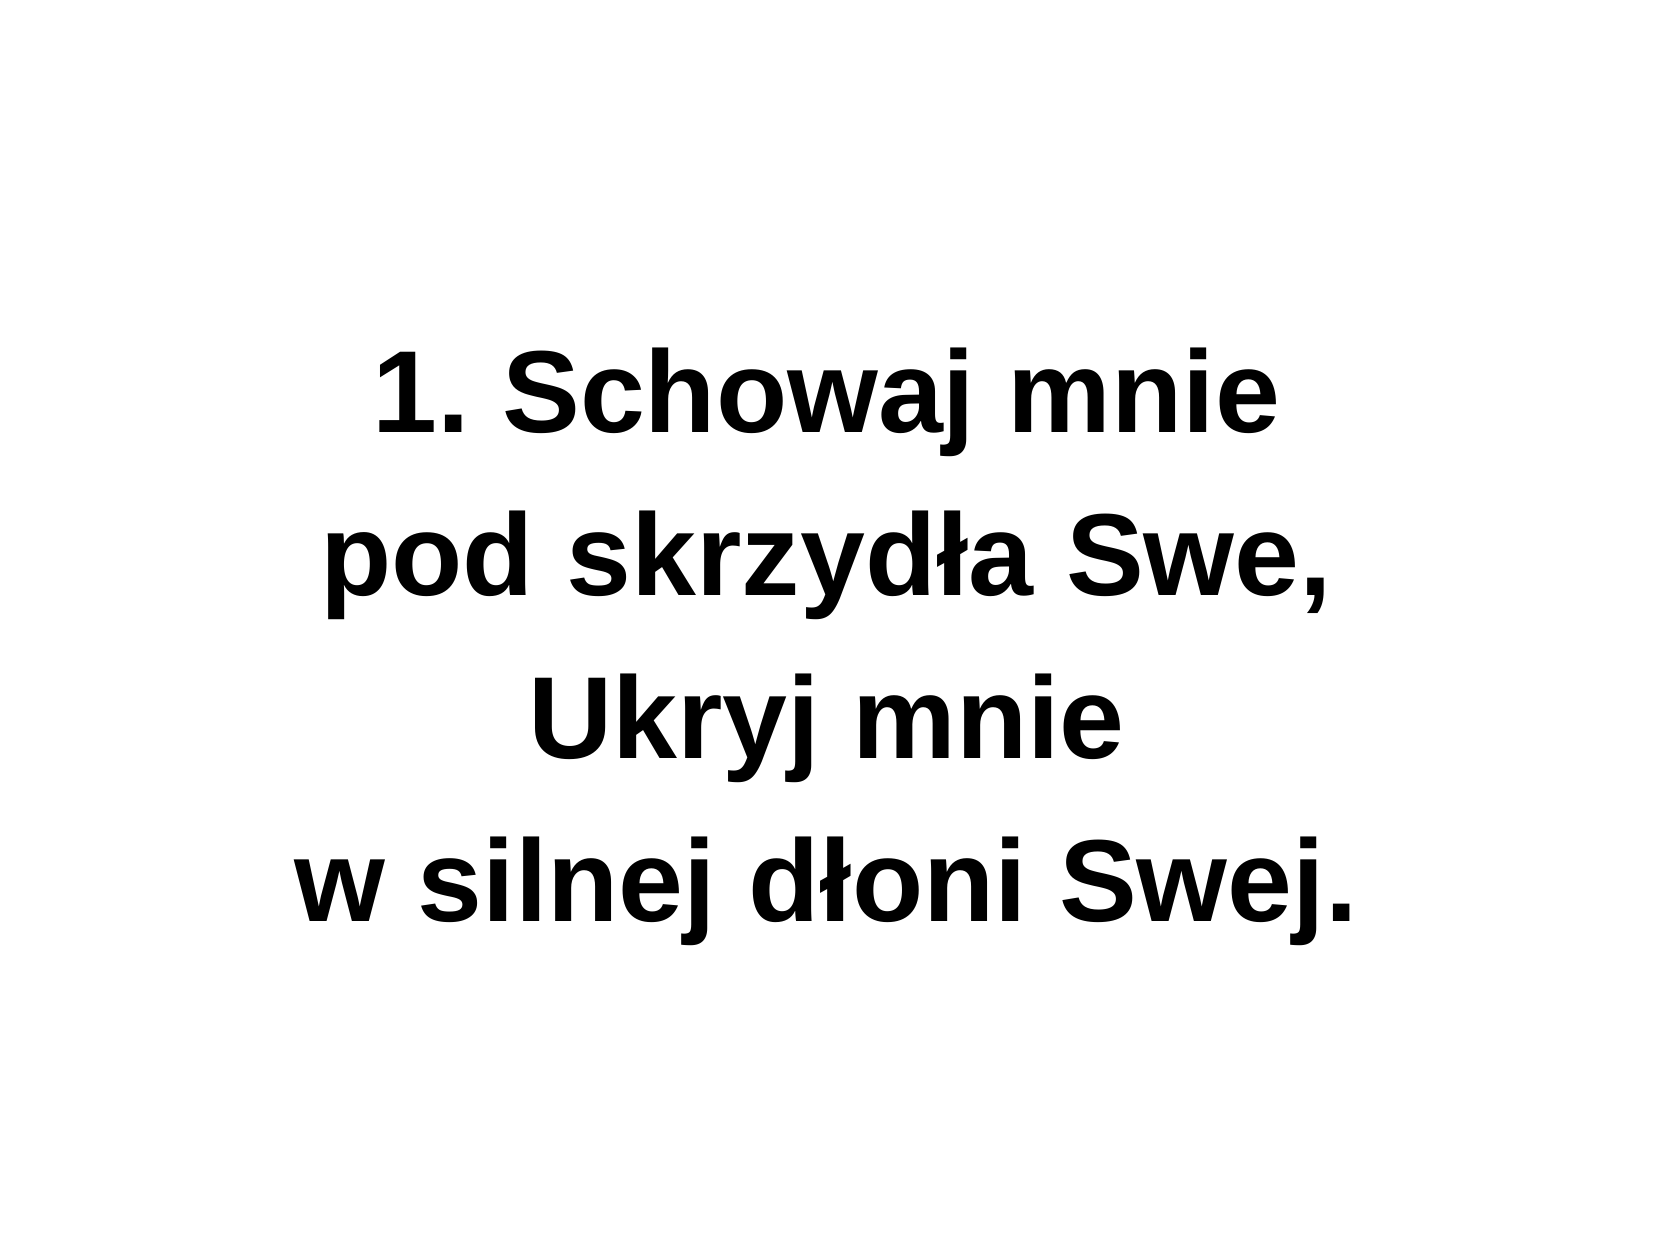

# 1. Schowaj mnie
pod skrzydła Swe,
Ukryj mnie
w silnej dłoni Swej.